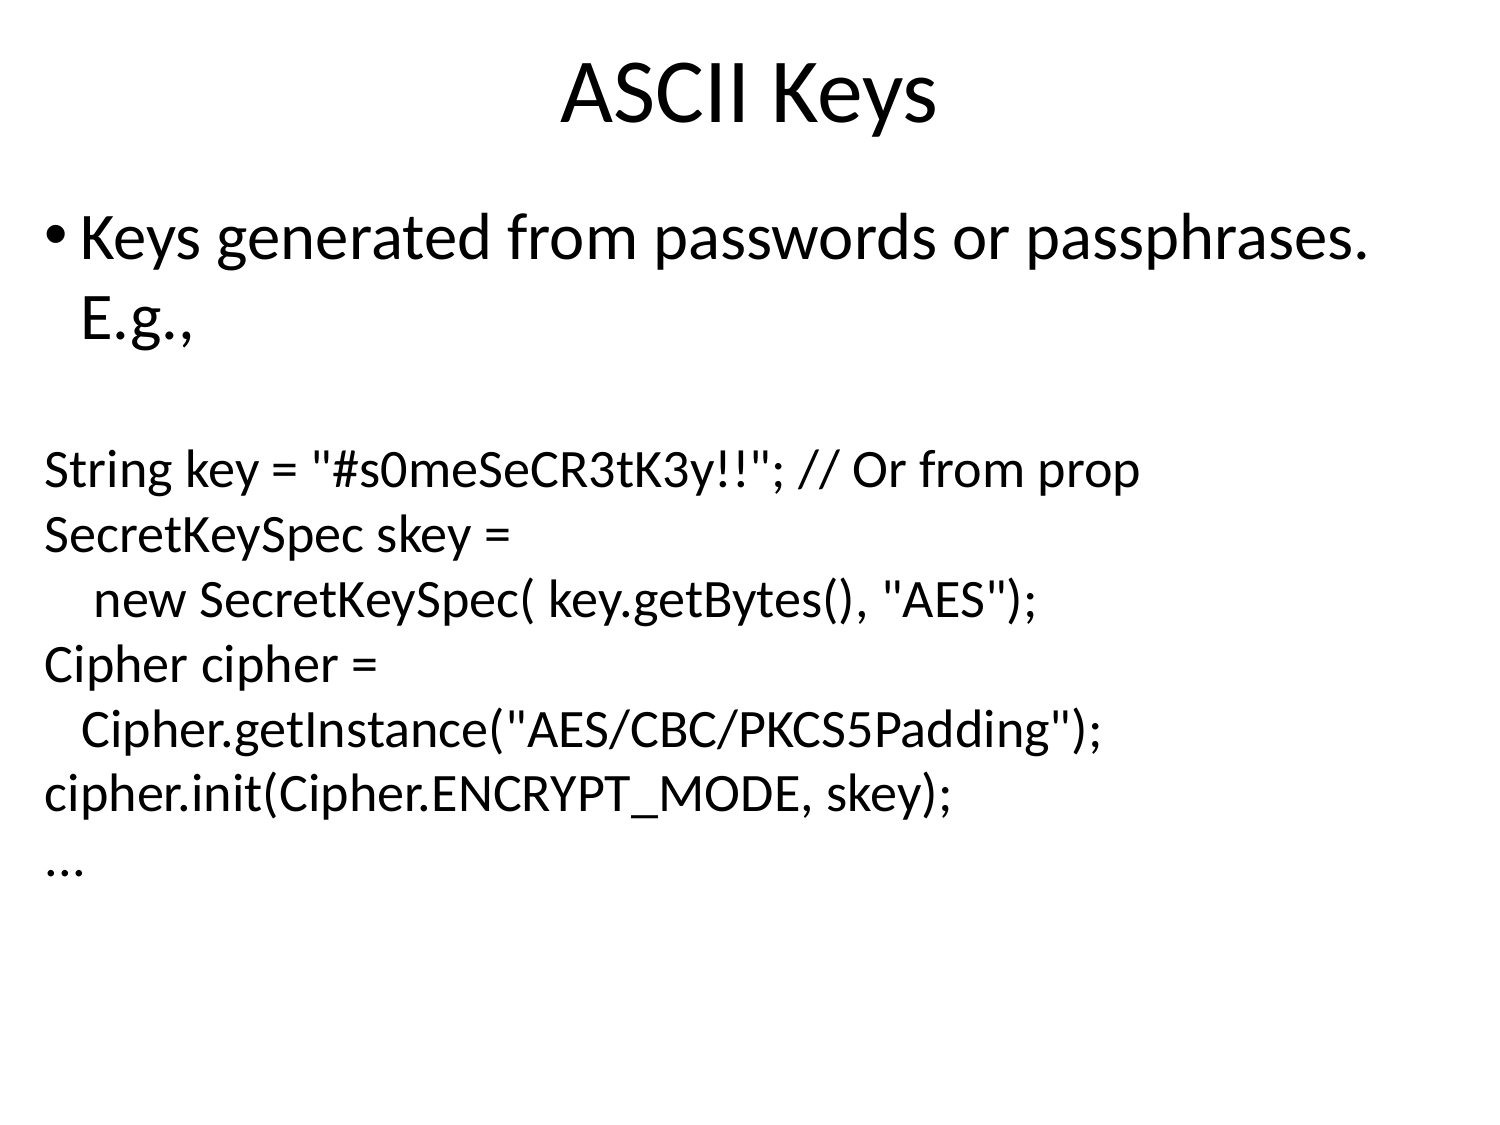

ASCII Keys
Keys generated from passwords or passphrases. E.g.,
String key = "#s0meSeCR3tK3y!!"; // Or from prop
SecretKeySpec skey =
 new SecretKeySpec( key.getBytes(), "AES");
Cipher cipher =
 Cipher.getInstance("AES/CBC/PKCS5Padding");
cipher.init(Cipher.ENCRYPT_MODE, skey);
...